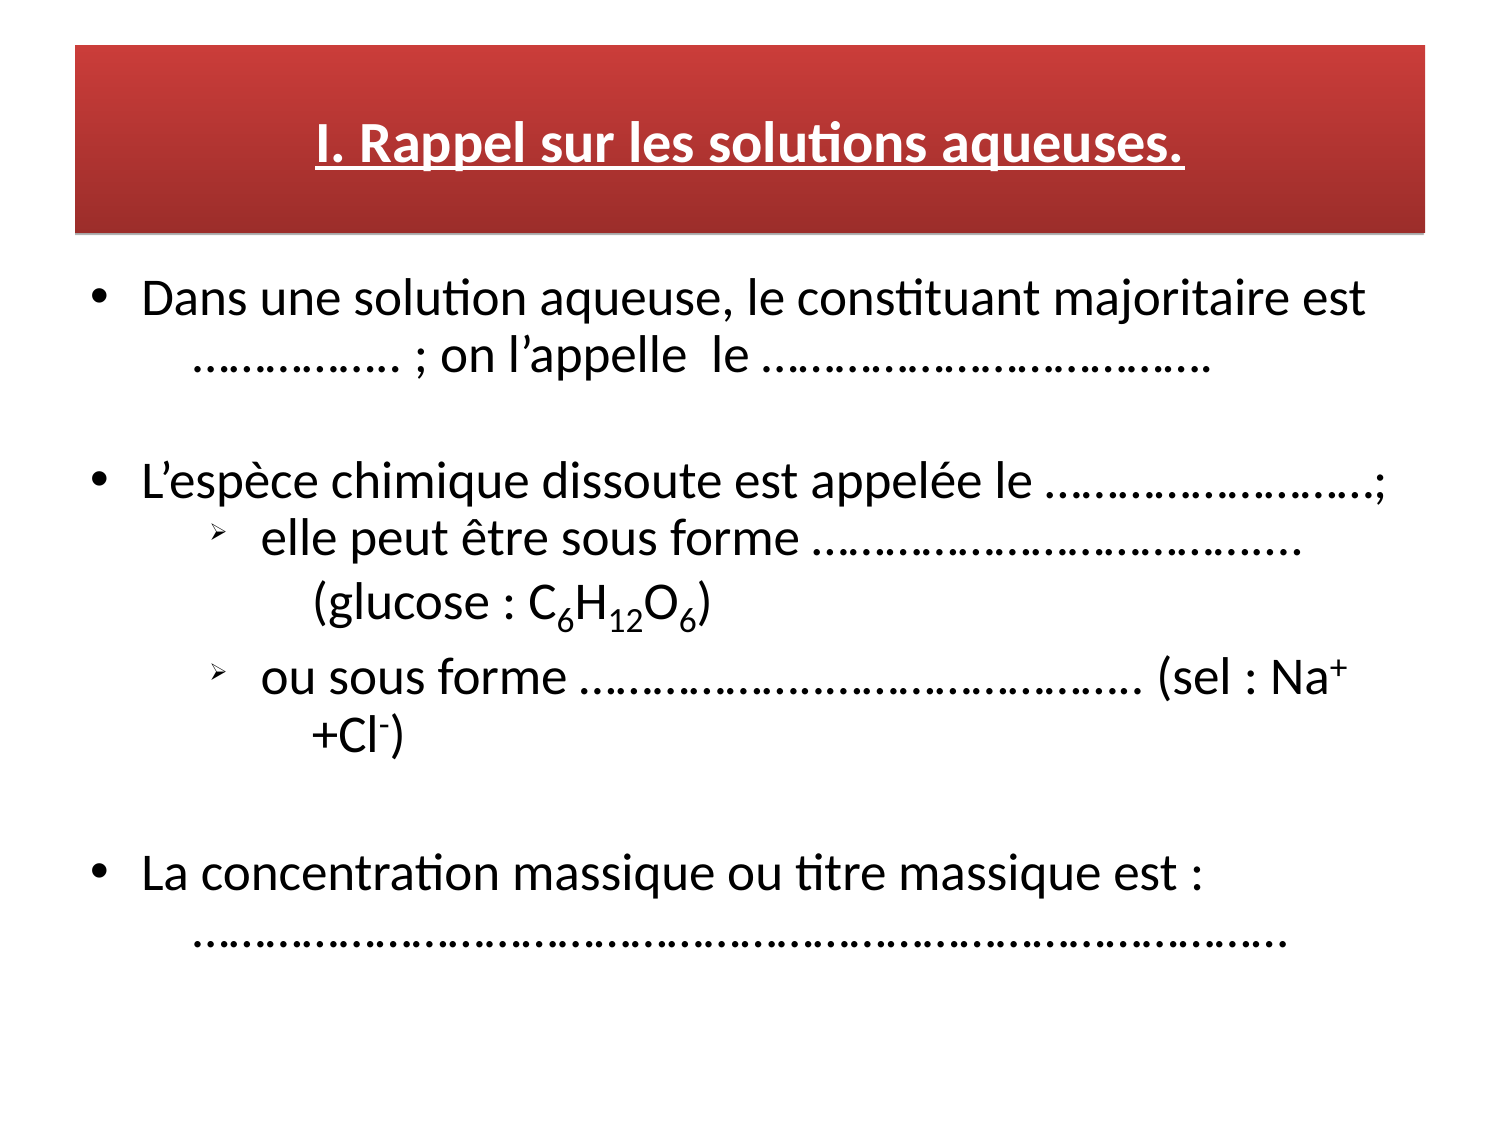

# I. Rappel sur les solutions aqueuses.
Dans une solution aqueuse, le constituant majoritaire est …………….. ; on l’appelle le ……………………………….
L’espèce chimique dissoute est appelée le ………………………;
elle peut être sous forme ……………………………….... (glucose : C6H12O6)
ou sous forme ………………..…………………….. (sel : Na++Cl-)
La concentration massique ou titre massique est : ………………………………………………………………………………